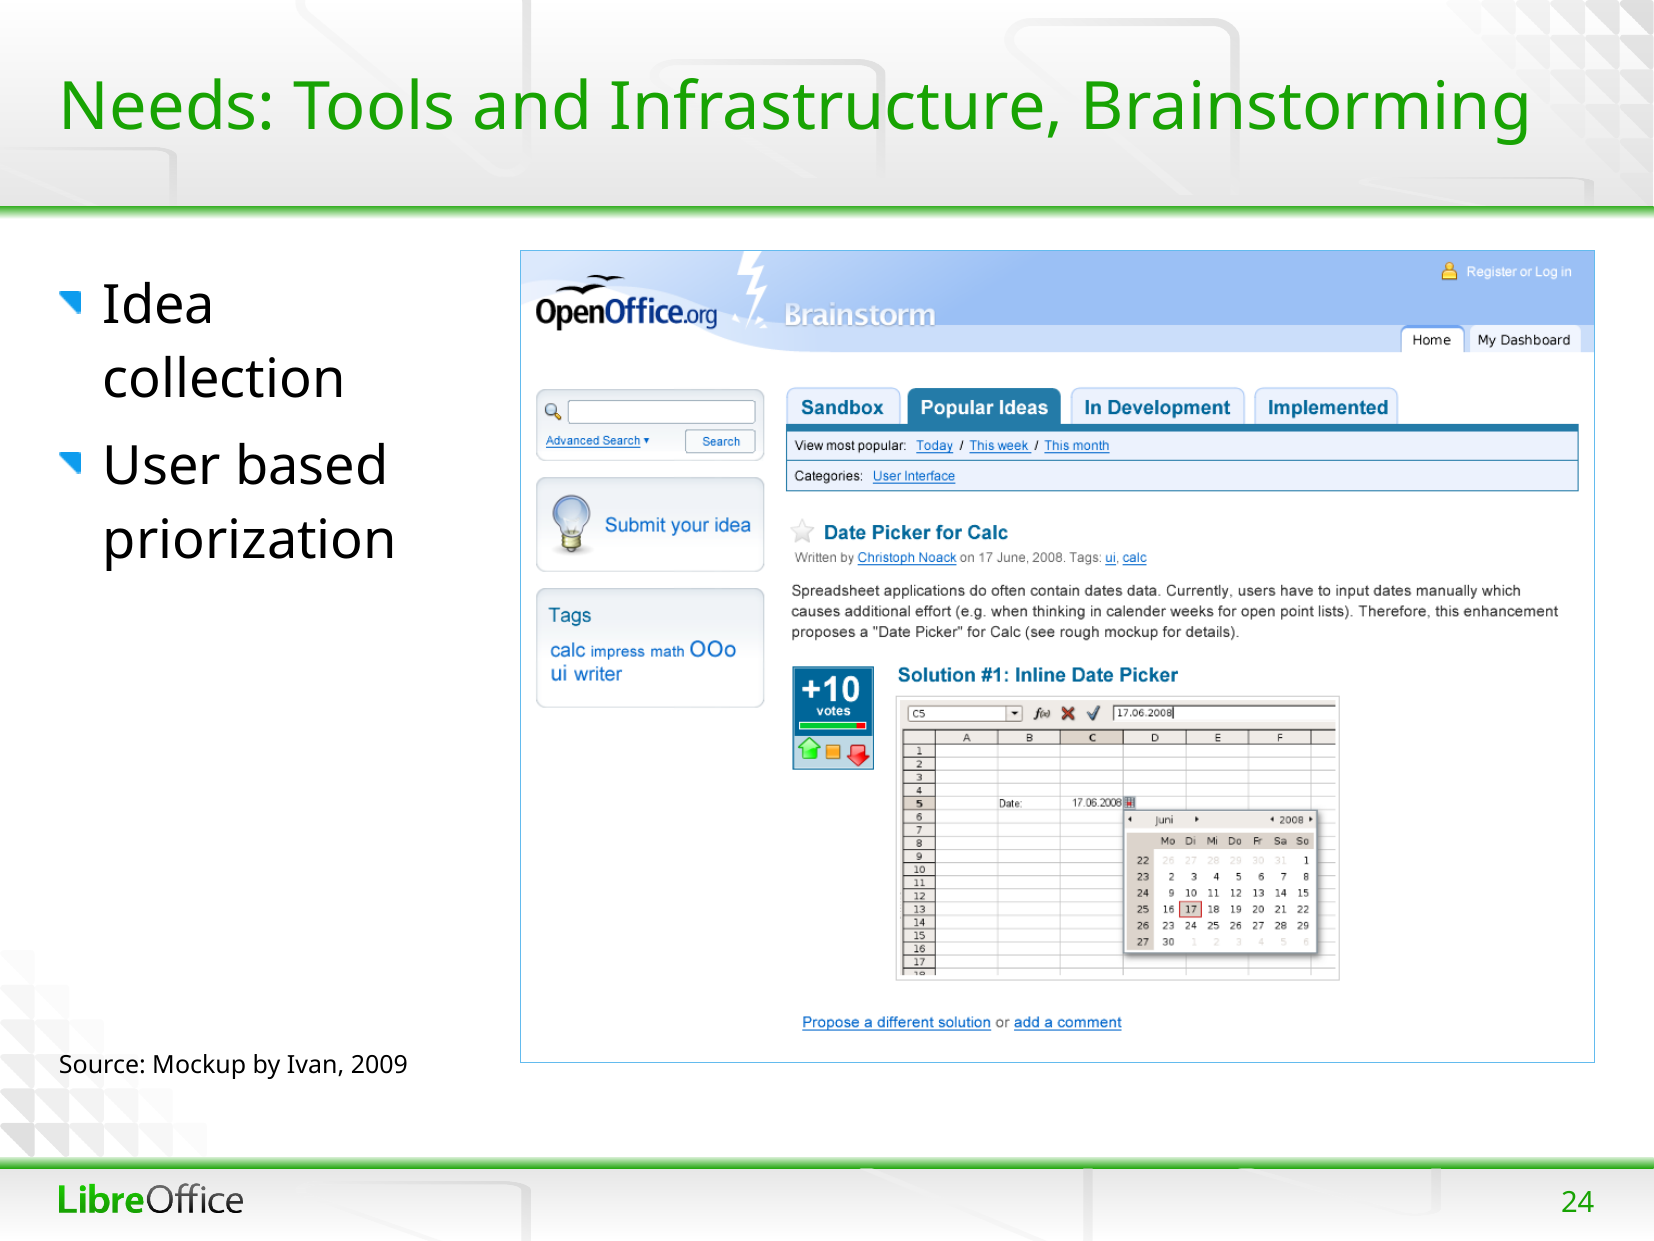

# Needs: Tools and Infrastructure, Brainstorming
Idea collection
User based priorization
Source: Mockup by Ivan, 2009
24